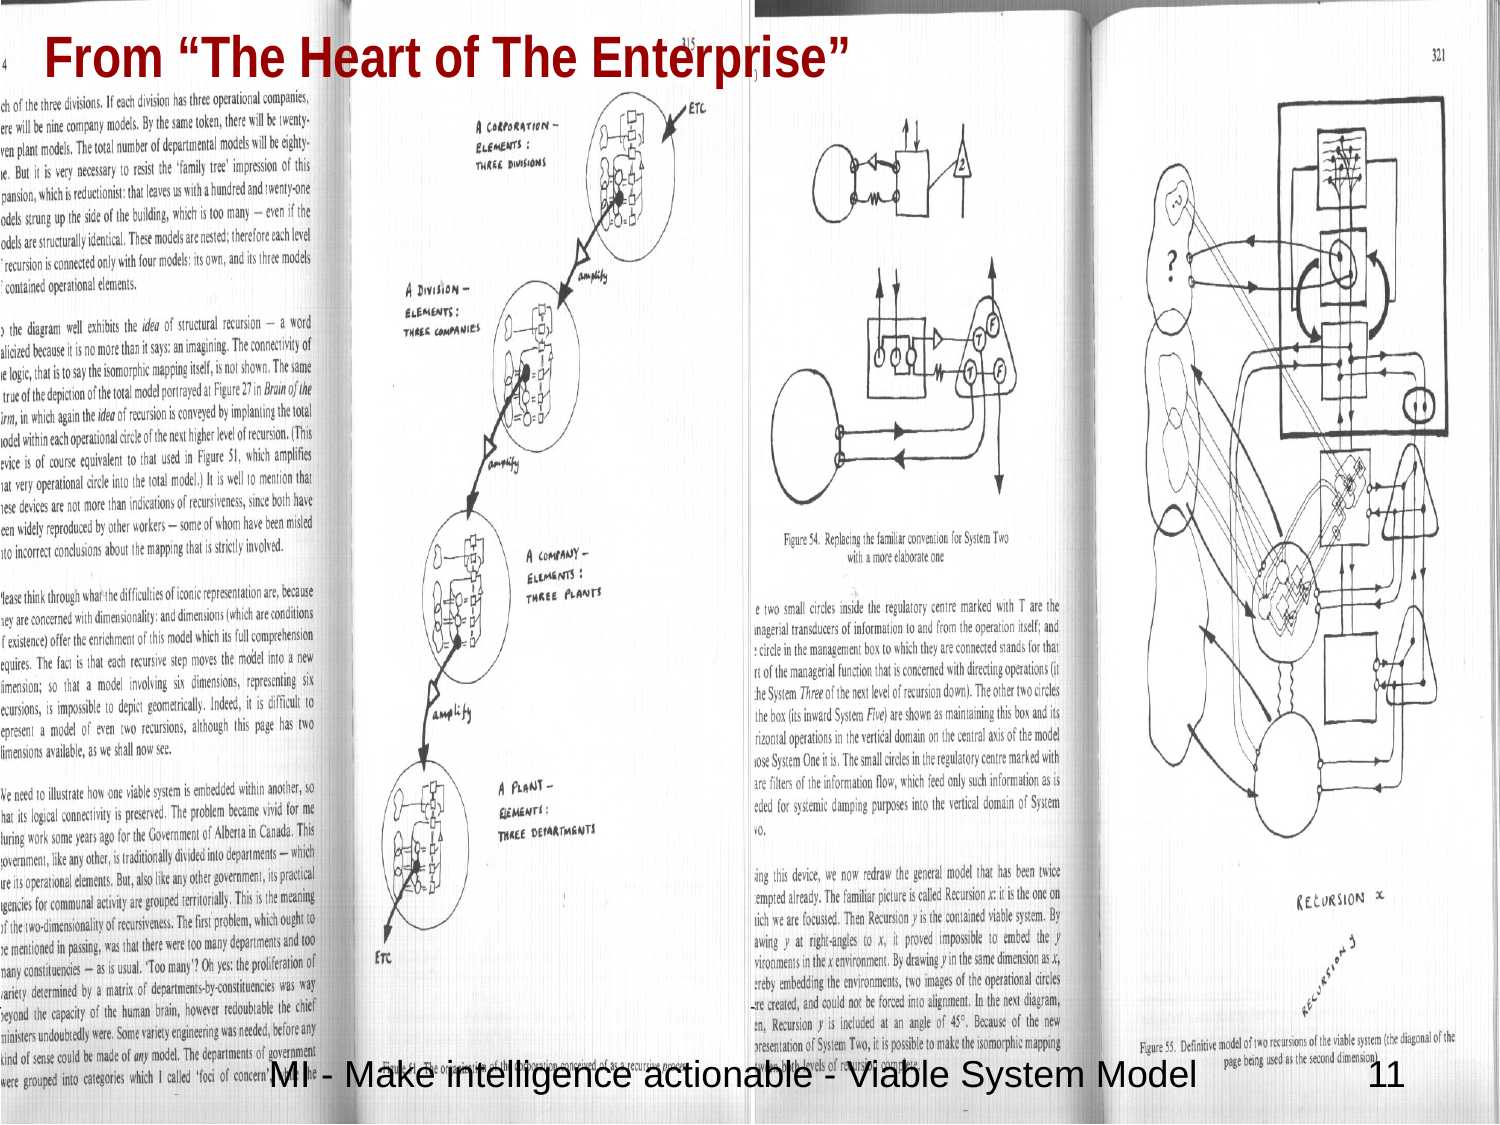

# From “The Heart of The Enterprise”
MI - Make intelligence actionable - Viable System Model